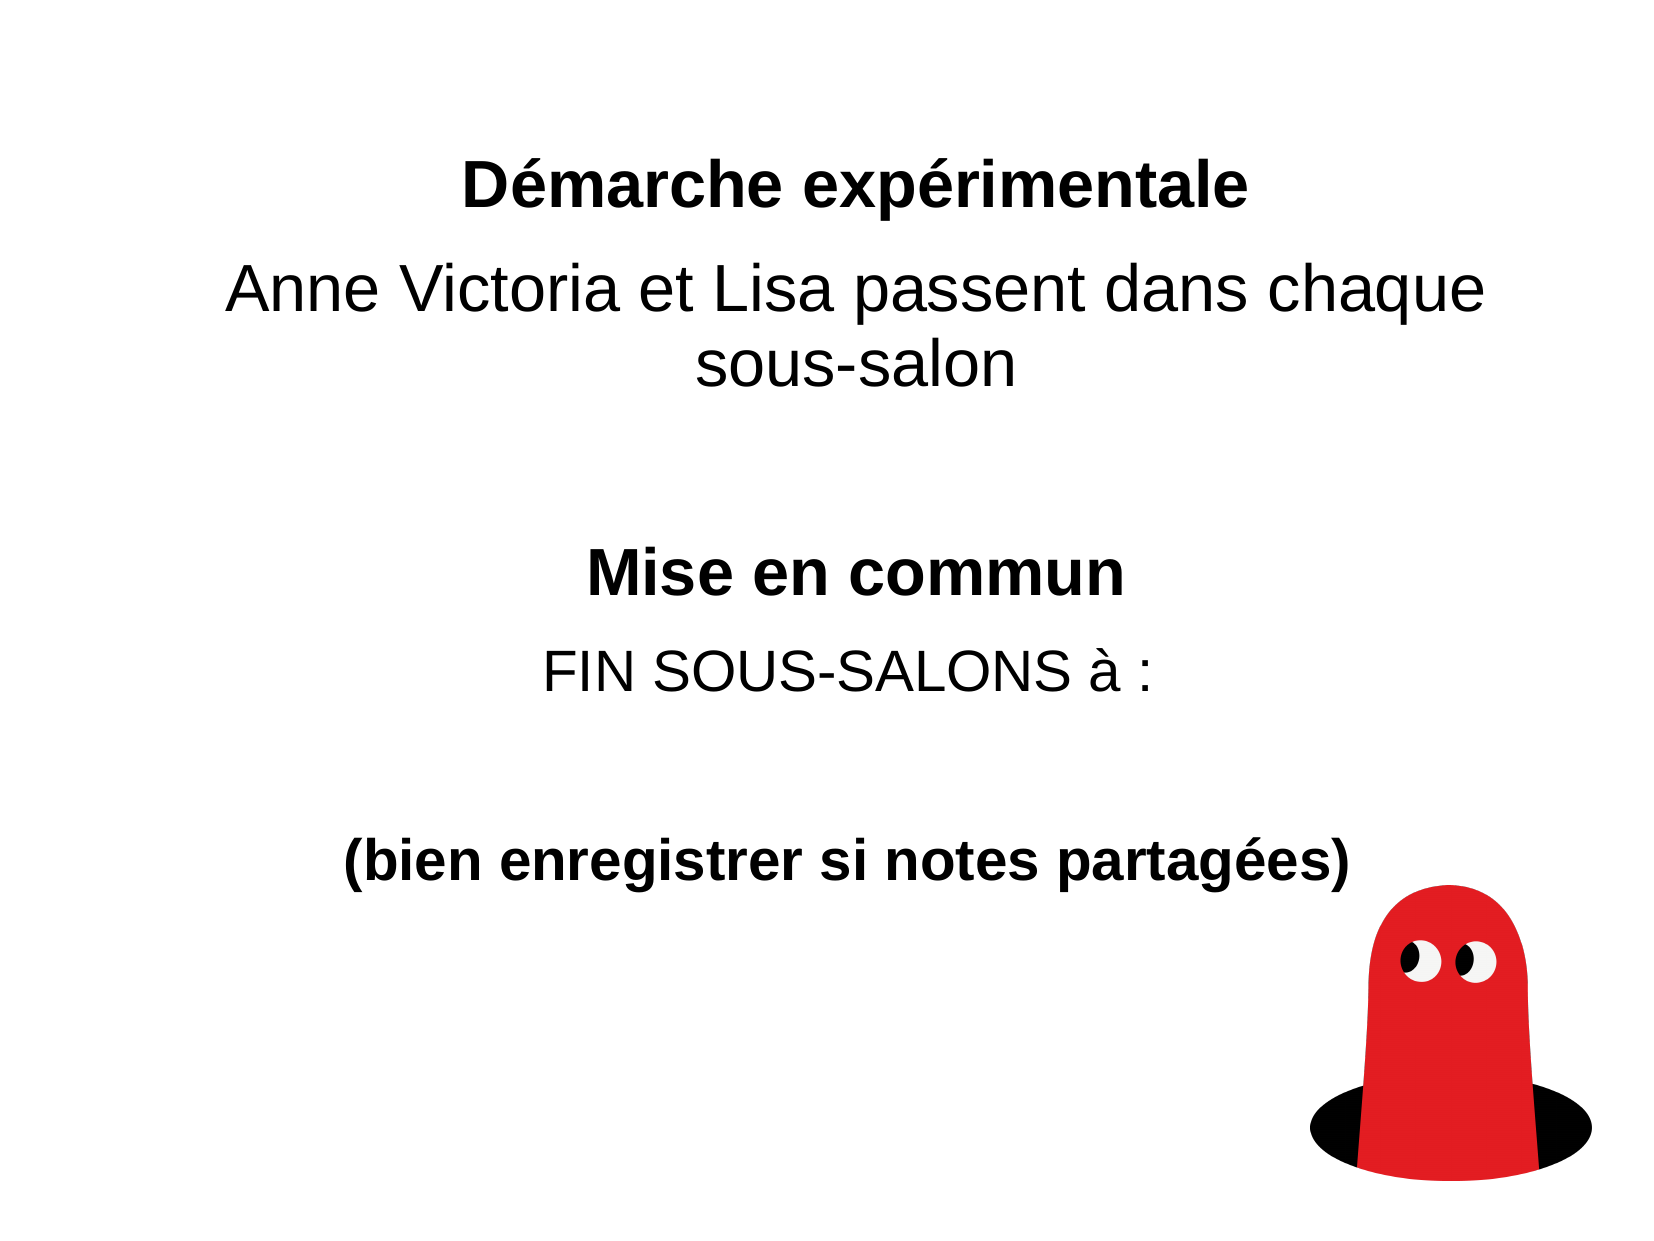

# Démarche expérimentale
Anne Victoria et Lisa passent dans chaque sous-salon
Mise en commun
FIN SOUS-SALONS à :
(bien enregistrer si notes partagées)